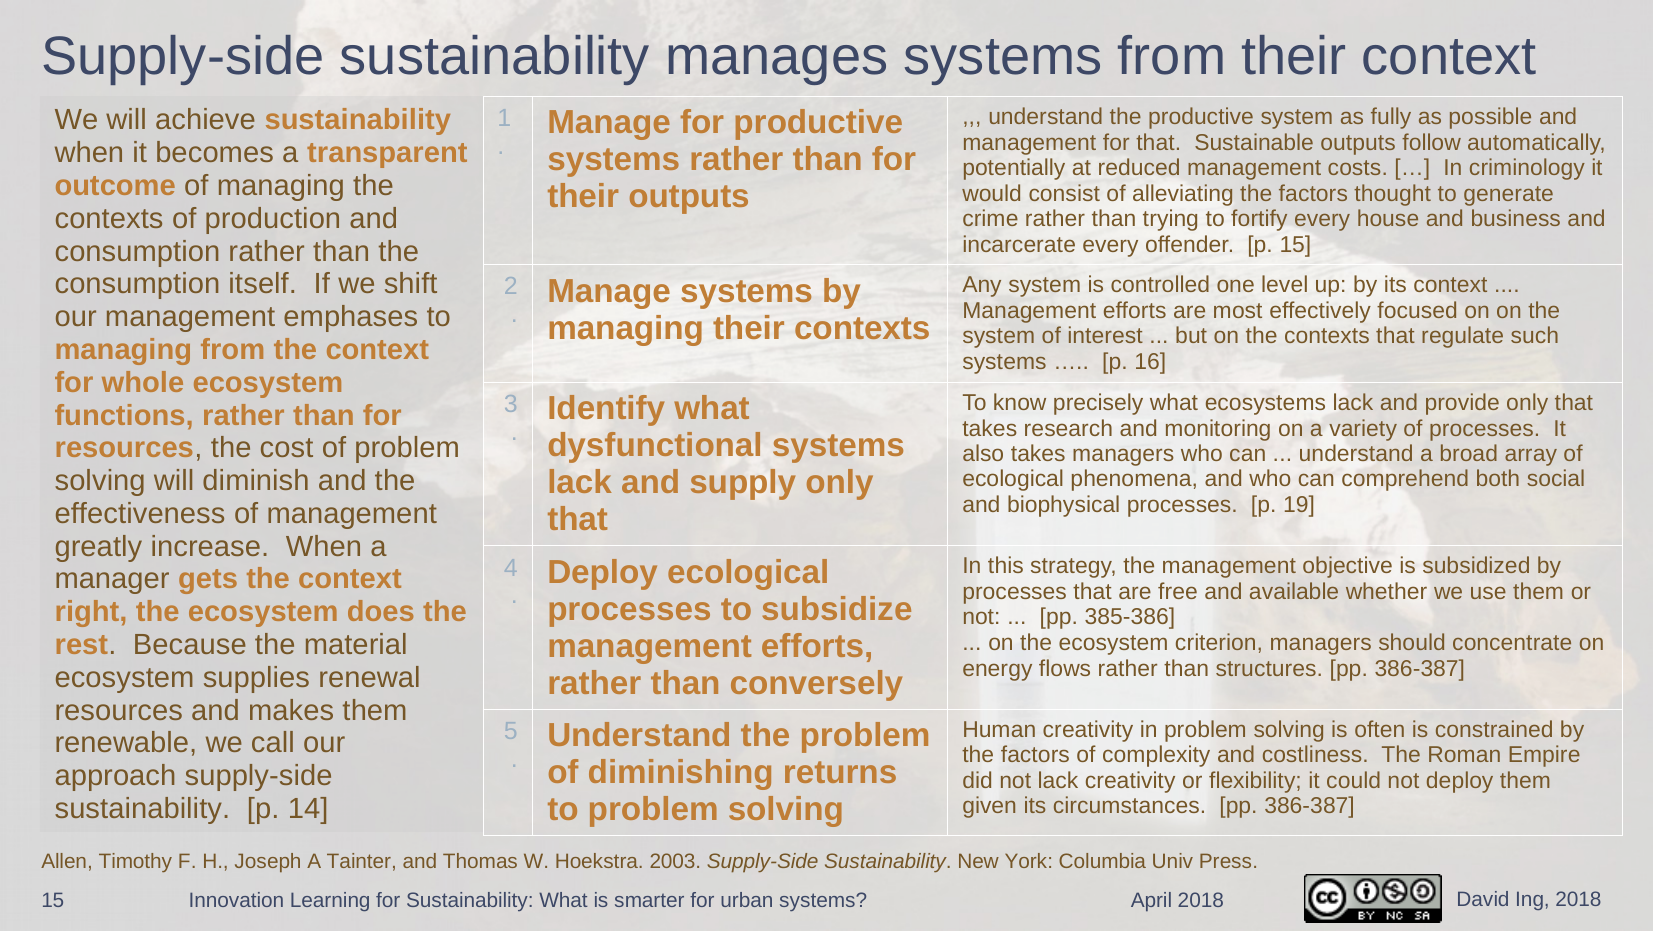

# Supply-side sustainability manages systems from their context
We will achieve sustainability when it becomes a transparent outcome of managing the contexts of production and consumption rather than the consumption itself.  If we shift our management emphases to managing from the context for whole ecosystem functions, rather than for resources, the cost of problem solving will diminish and the effectiveness of management greatly increase.  When a manager gets the context right, the ecosystem does the rest.  Because the material ecosystem supplies renewal resources and makes them renewable, we call our approach supply-side sustainability.  [p. 14]
| 1. | Manage for productive systems rather than for their outputs | ,,, understand the productive system as fully as possible and management for that.  Sustainable outputs follow automatically, potentially at reduced management costs. […] In criminology it would consist of alleviating the factors thought to generate crime rather than trying to fortify every house and business and incarcerate every offender.  [p. 15] |
| --- | --- | --- |
| 2. | Manage systems by managing their contexts | Any system is controlled one level up: by its context ....  Management efforts are most effectively focused on on the system of interest ... but on the contexts that regulate such systems …..  [p. 16] |
| 3. | Identify what dysfunctional systems lack and supply only that | To know precisely what ecosystems lack and provide only that takes research and monitoring on a variety of processes.  It also takes managers who can ... understand a broad array of ecological phenomena, and who can comprehend both social and biophysical processes.  [p. 19] |
| 4. | Deploy ecological processes to subsidize management efforts, rather than conversely | In this strategy, the management objective is subsidized by processes that are free and available whether we use them or not: ...  [pp. 385-386] ... on the ecosystem criterion, managers should concentrate on energy flows rather than structures. [pp. 386-387] |
| 5. | Understand the problem of diminishing returns to problem solving | Human creativity in problem solving is often is constrained by the factors of complexity and costliness.  The Roman Empire did not lack creativity or flexibility; it could not deploy them given its circumstances.  [pp. 386-387] |
Allen, Timothy F. H., Joseph A Tainter, and Thomas W. Hoekstra. 2003. Supply-Side Sustainability. New York: Columbia Univ Press.
Innovation Learning for Sustainability: What is smarter for urban systems?
April 2018
15